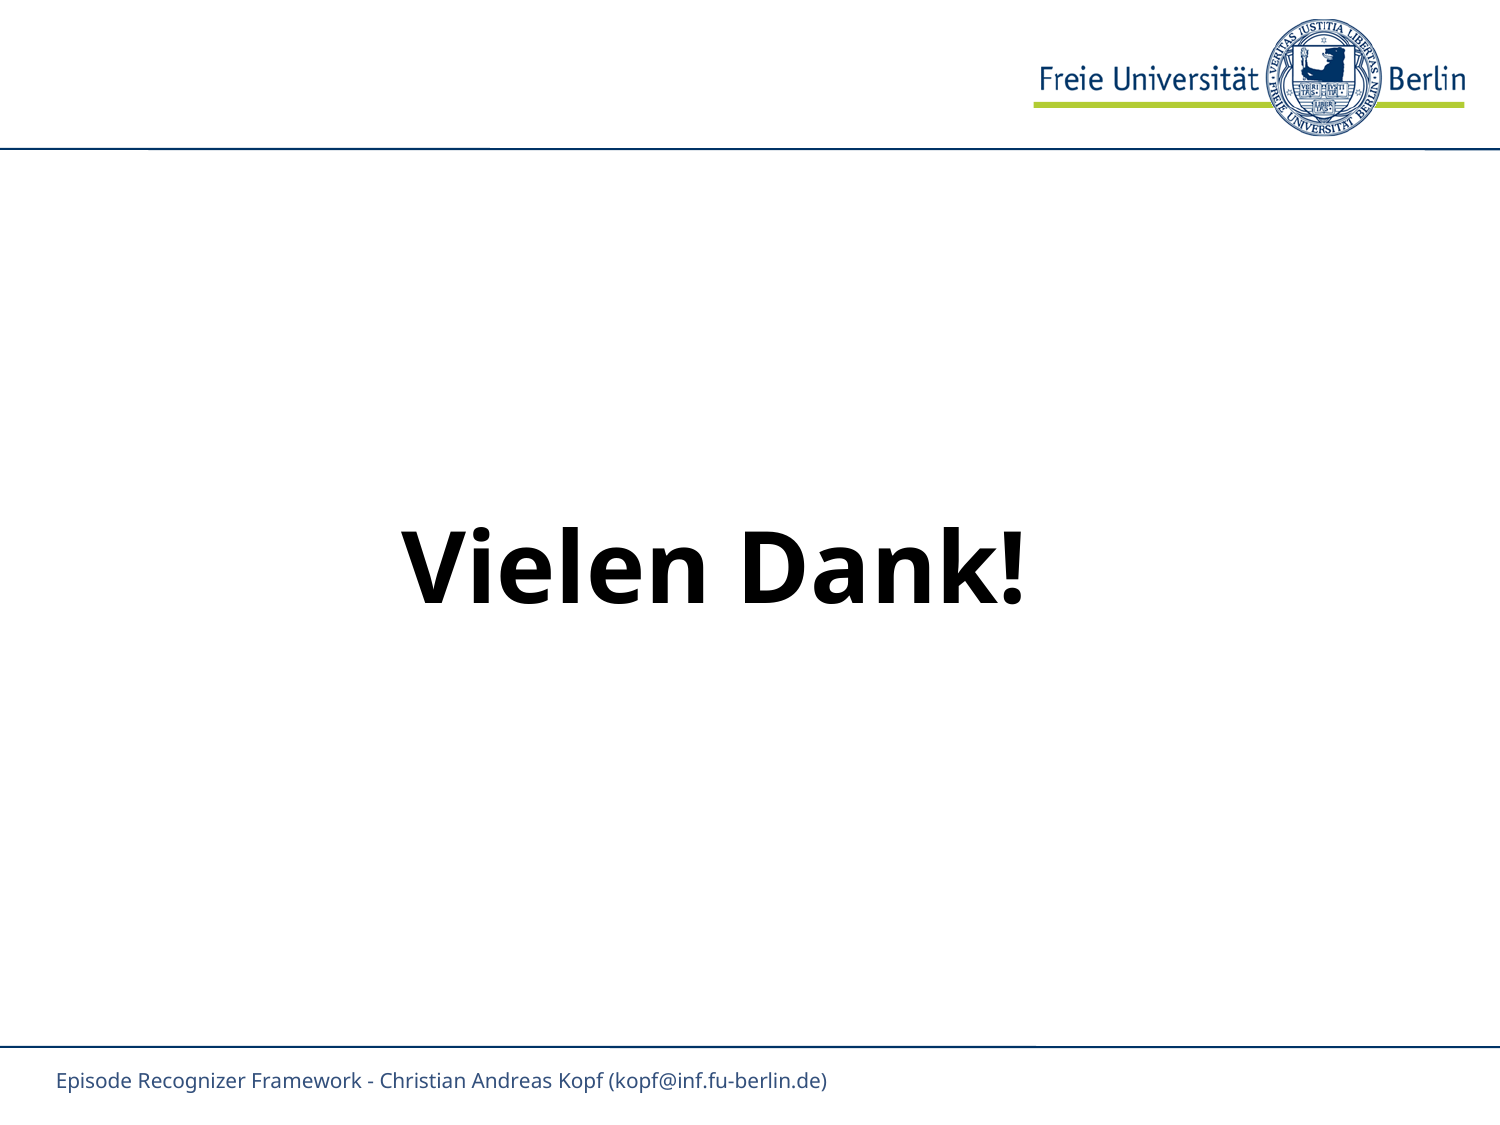

# Vielen Dank!
Episode Recognizer Framework - Christian Andreas Kopf (kopf@inf.fu-berlin.de)